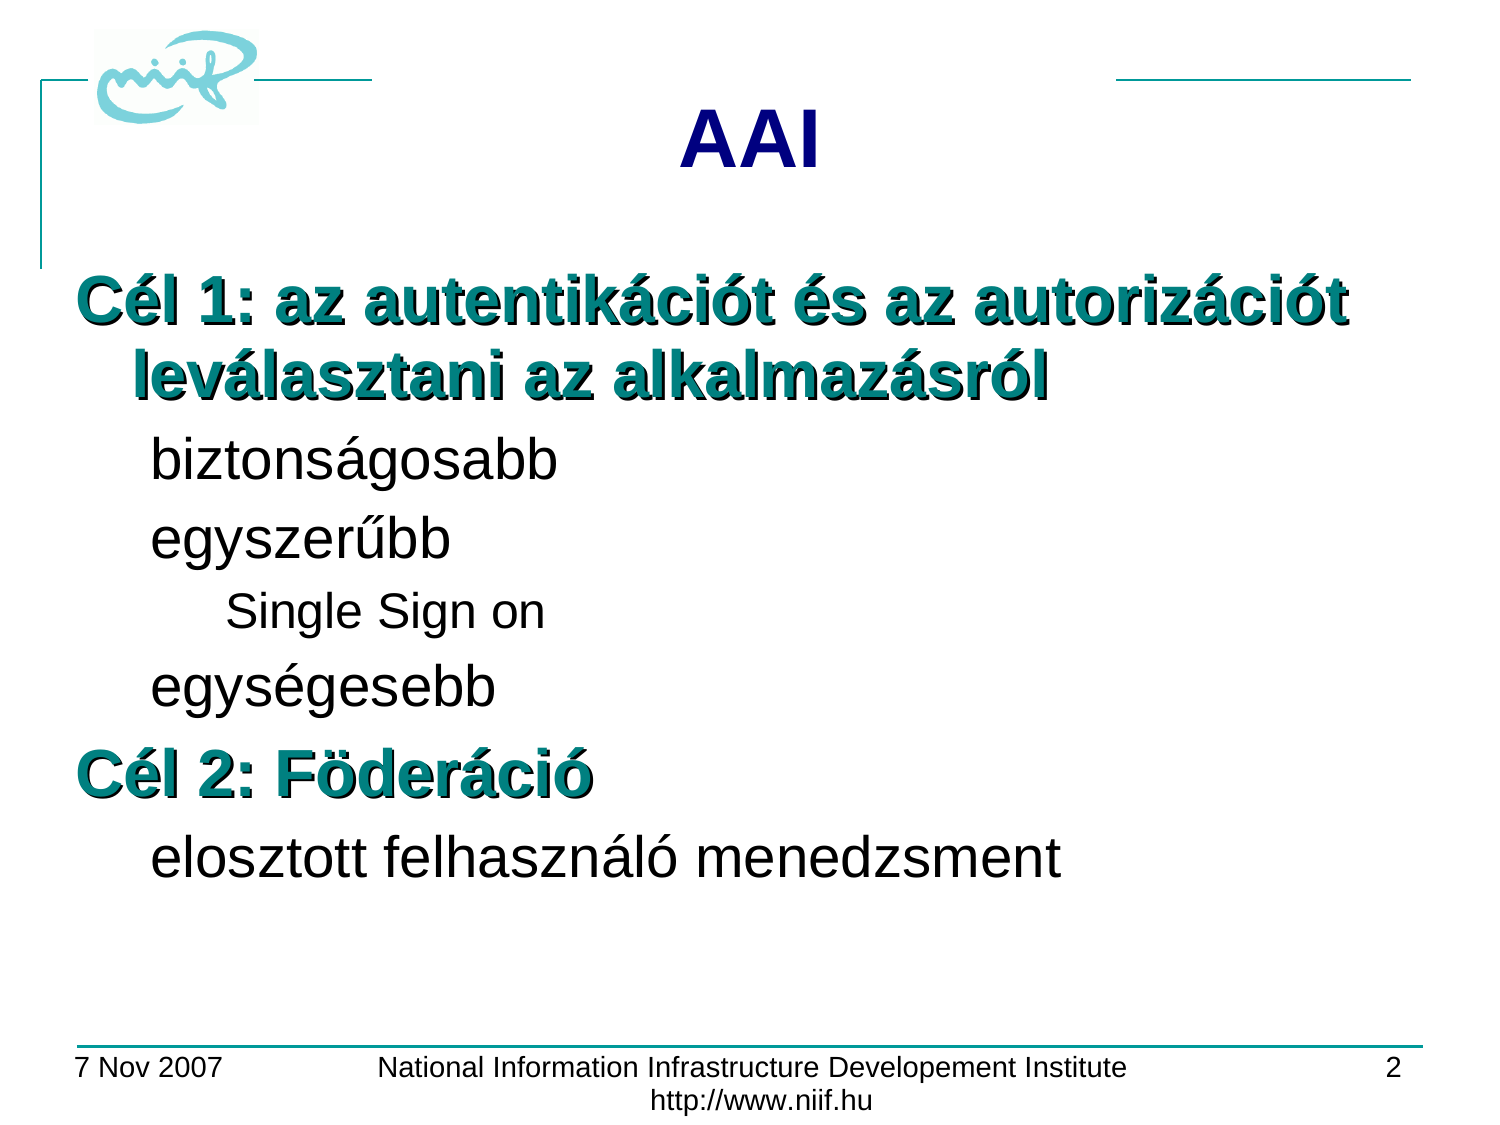

# AAI
Cél 1: az autentikációt és az autorizációt leválasztani az alkalmazásról
biztonságosabb
egyszerűbb
Single Sign on
egységesebb
Cél 2: Föderáció
elosztott felhasználó menedzsment